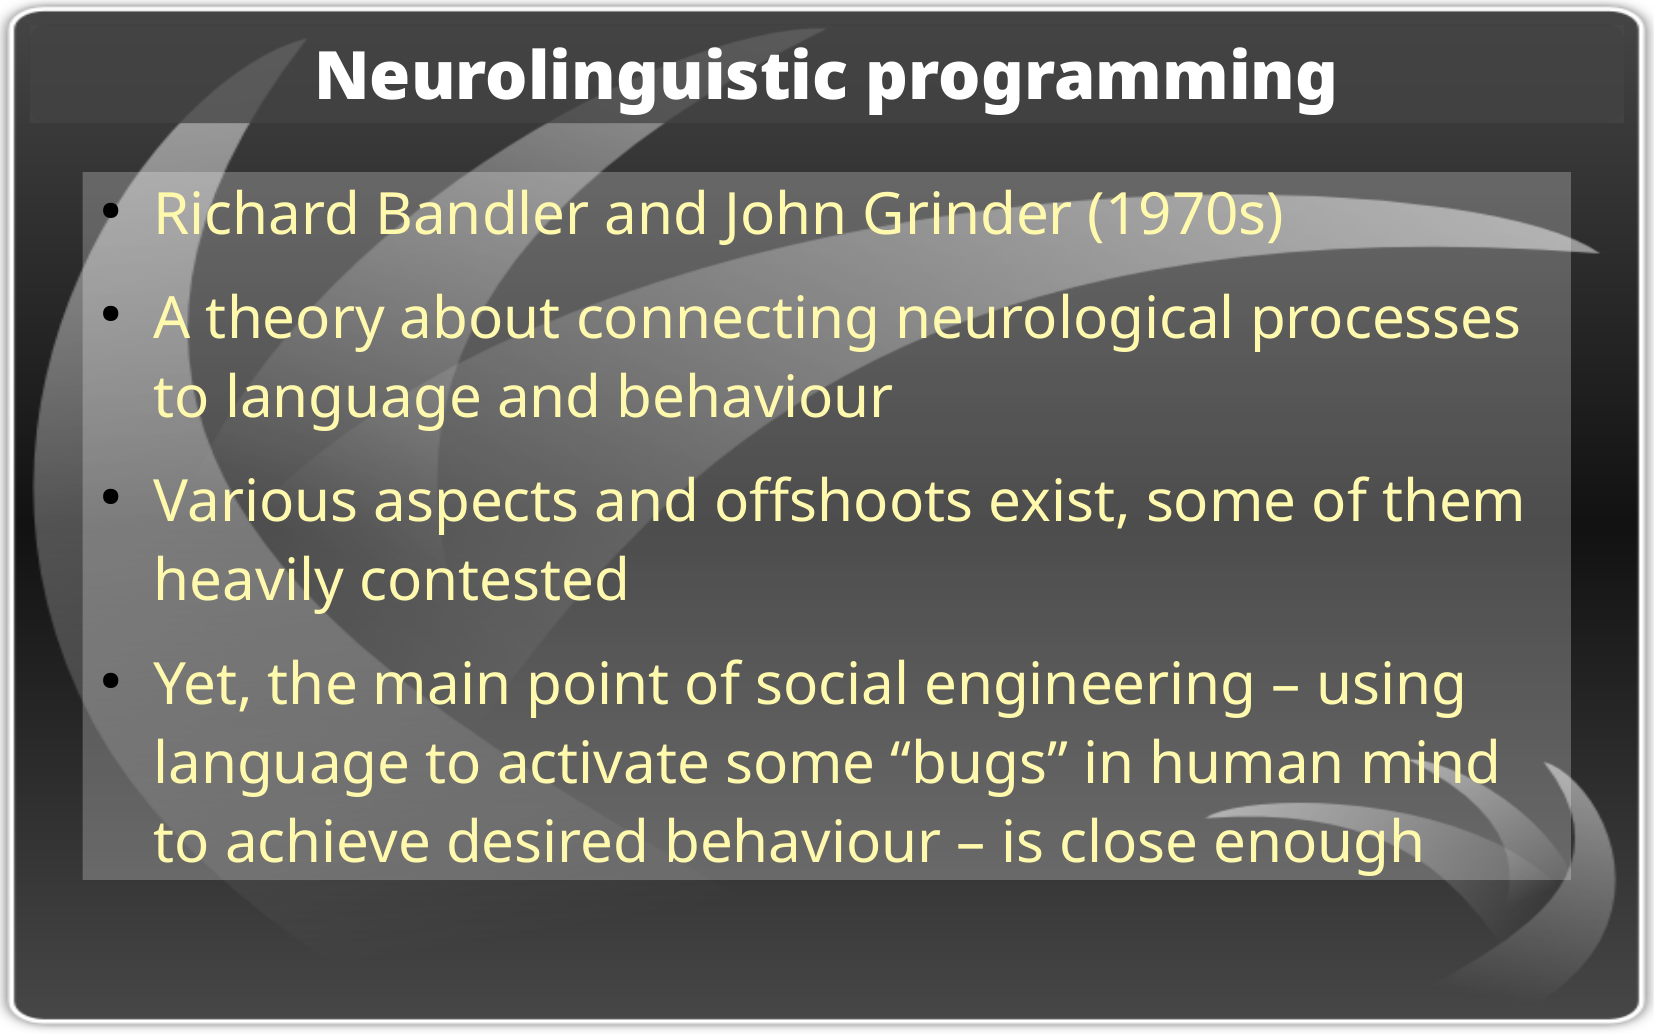

# Neurolinguistic programming
Richard Bandler and John Grinder (1970s)
A theory about connecting neurological processes to language and behaviour
Various aspects and offshoots exist, some of them heavily contested
Yet, the main point of social engineering – using language to activate some “bugs” in human mind to achieve desired behaviour – is close enough